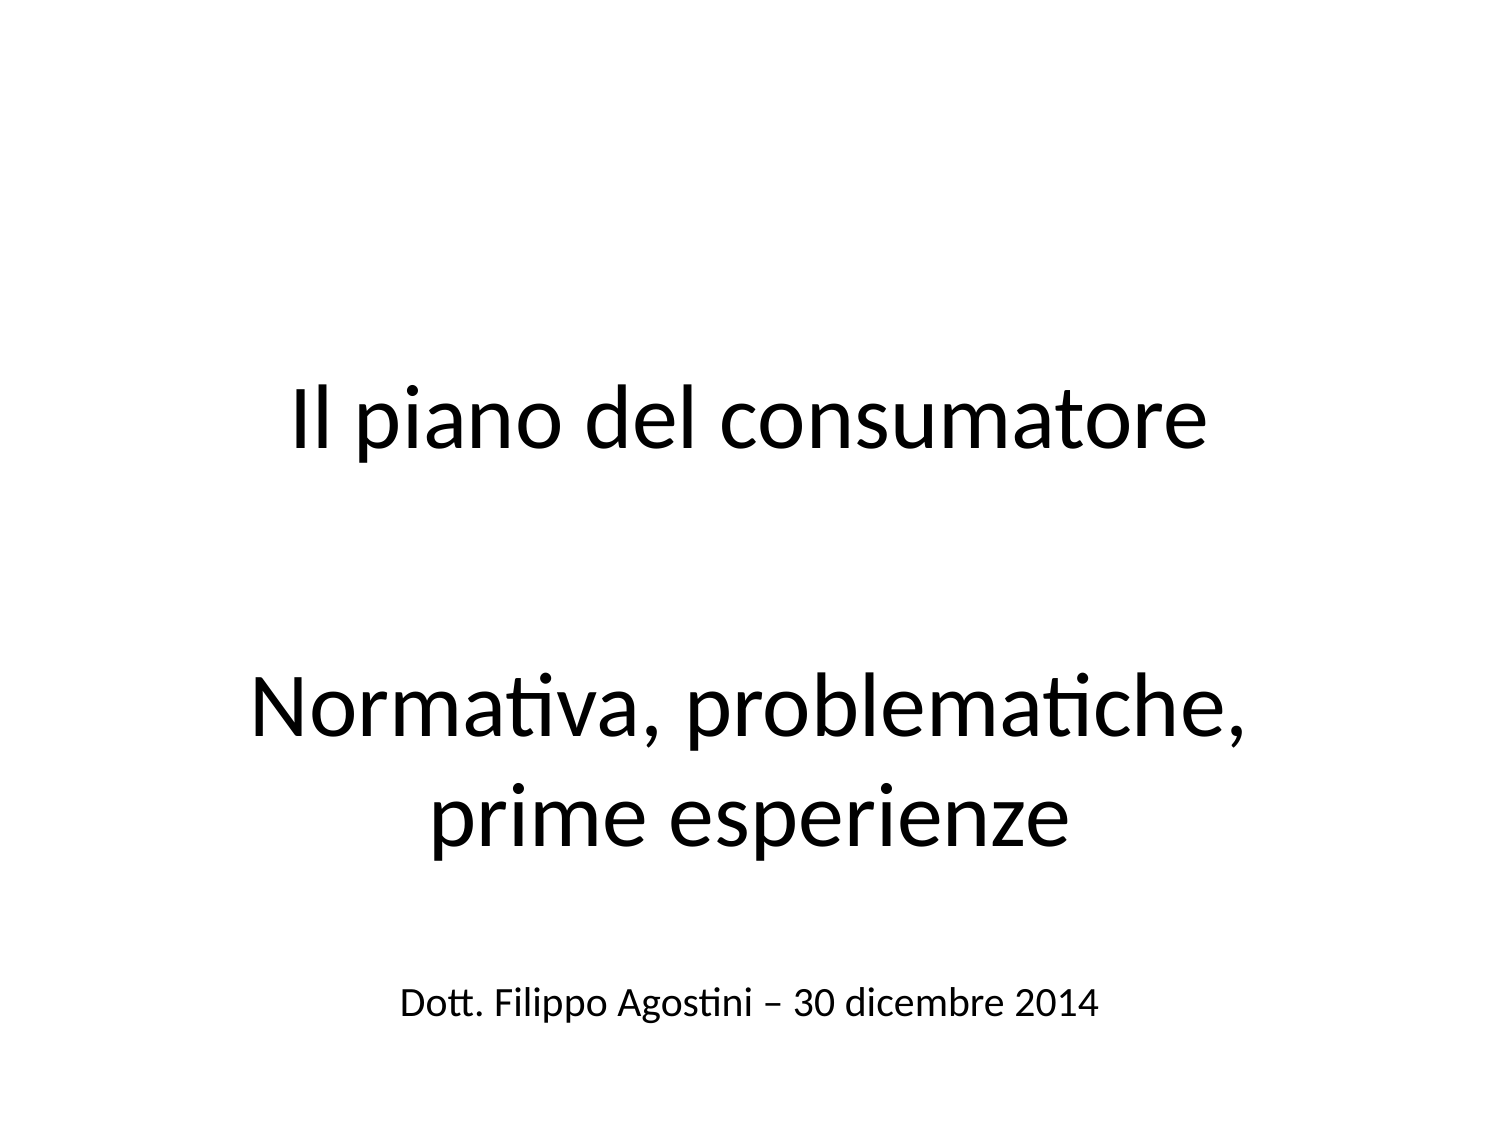

# Il piano del consumatore
Normativa, problematiche, prime esperienze
Dott. Filippo Agostini – 30 dicembre 2014